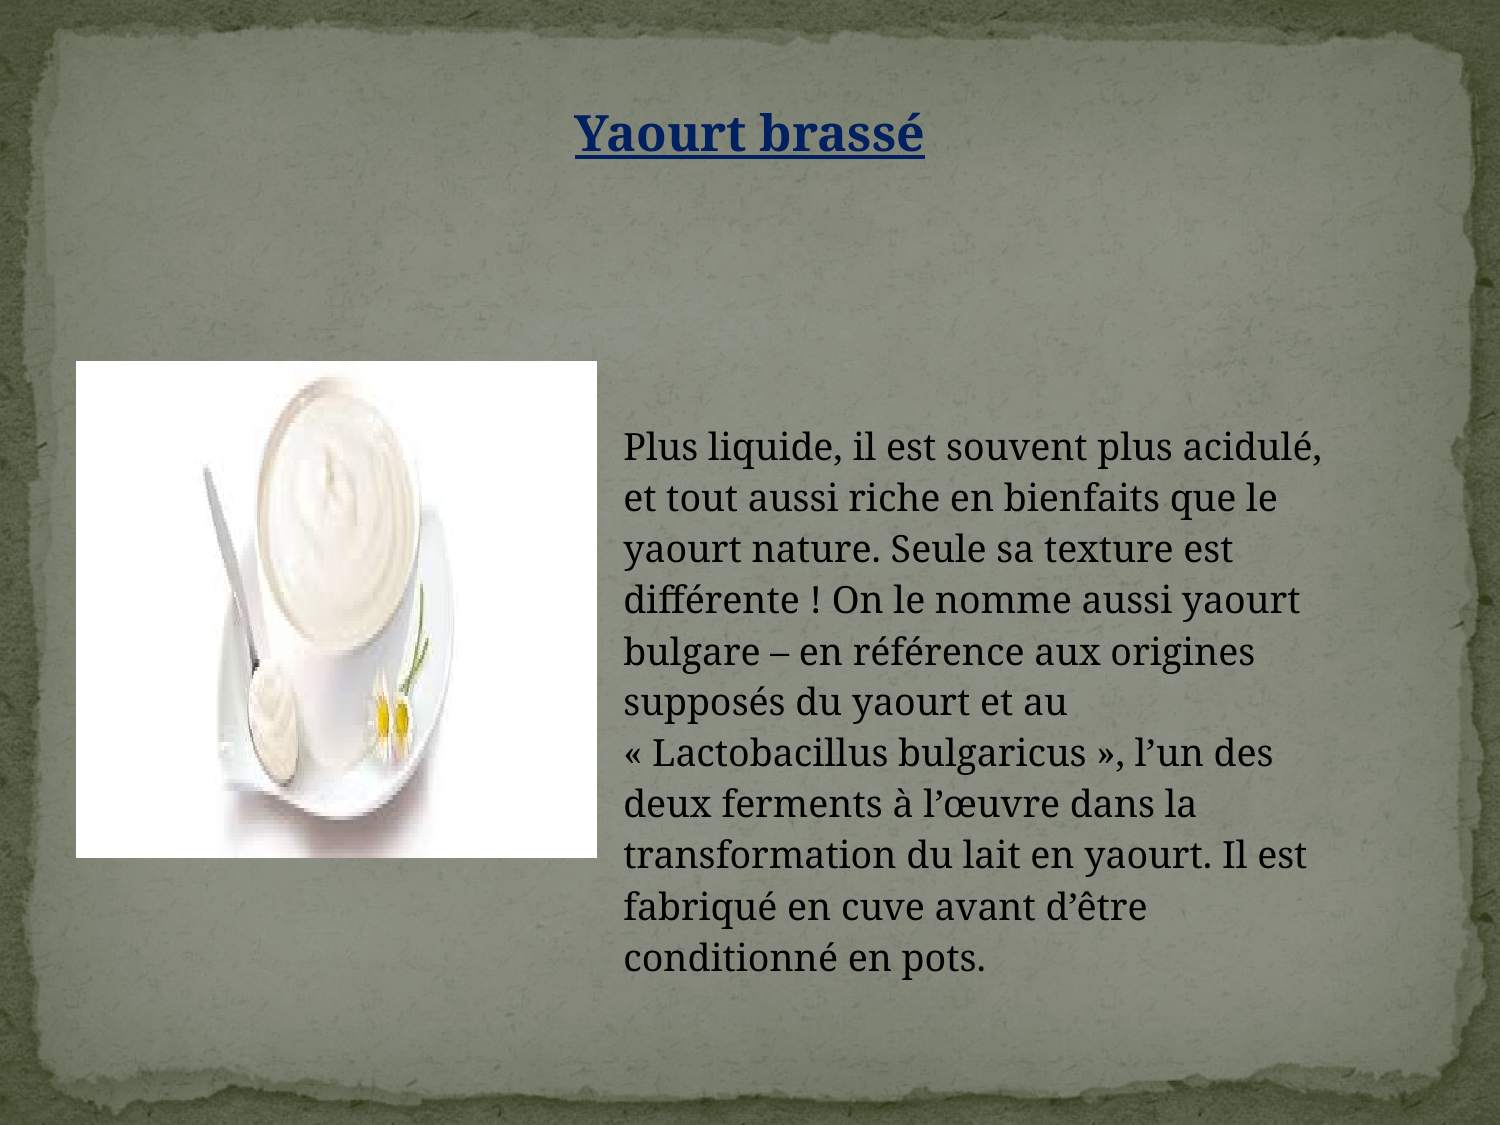

Yaourt brassé
Plus liquide, il est souvent plus acidulé, et tout aussi riche en bienfaits que le yaourt nature. Seule sa texture est différente ! On le nomme aussi yaourt bulgare – en référence aux origines supposés du yaourt et au « Lactobacillus bulgaricus », l’un des deux ferments à l’œuvre dans la transformation du lait en yaourt. Il est fabriqué en cuve avant d’être conditionné en pots.